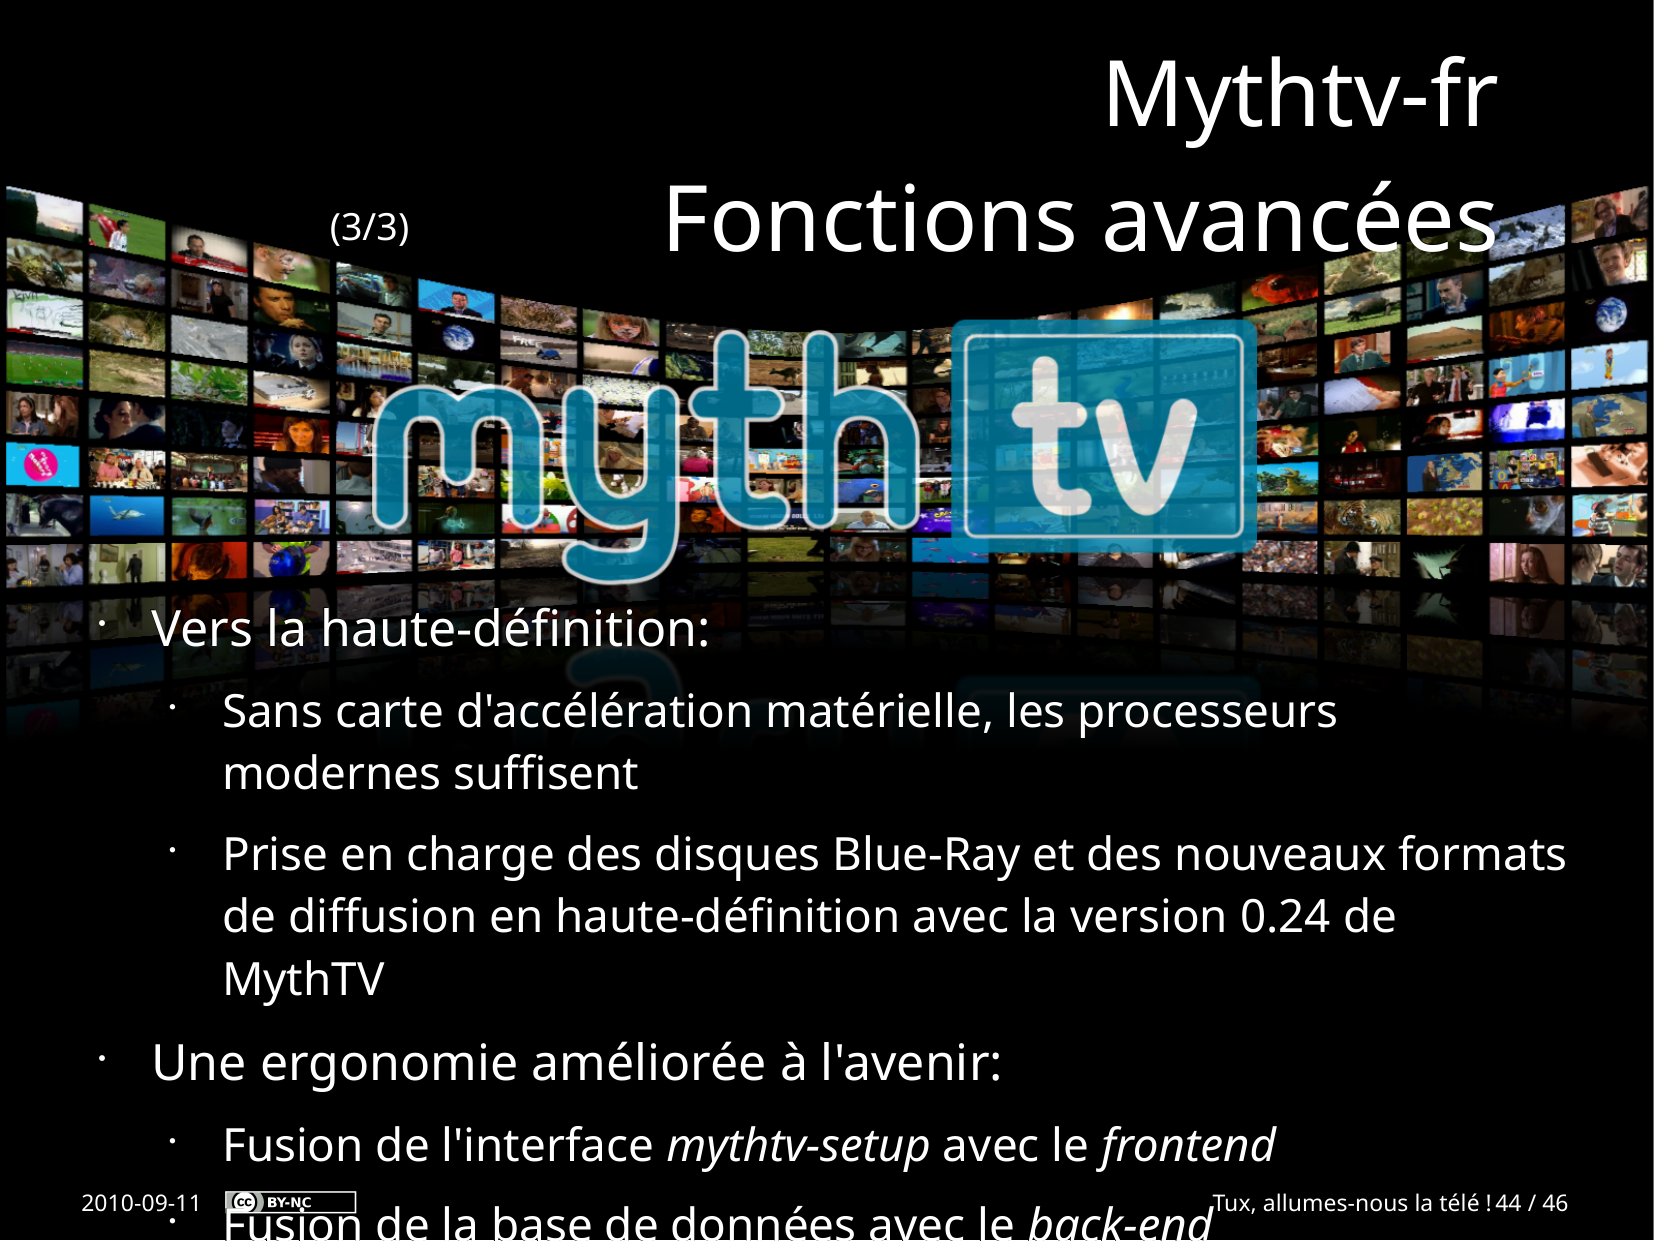

# Mythtv-fr Fonctions avancées
(3/3)
Vers la haute-définition:
Sans carte d'accélération matérielle, les processeurs modernes suffisent
Prise en charge des disques Blue-Ray et des nouveaux formats de diffusion en haute-définition avec la version 0.24 de MythTV
Une ergonomie améliorée à l'avenir:
Fusion de l'interface mythtv-setup avec le frontend
Fusion de la base de données avec le back-end
Utilisation facilitée de plusieurs frontends dans la maison et même depuis l'extérieur, grâce aux groupes de stockage
2010-09-11
Tux, allumes-nous la télé !
44